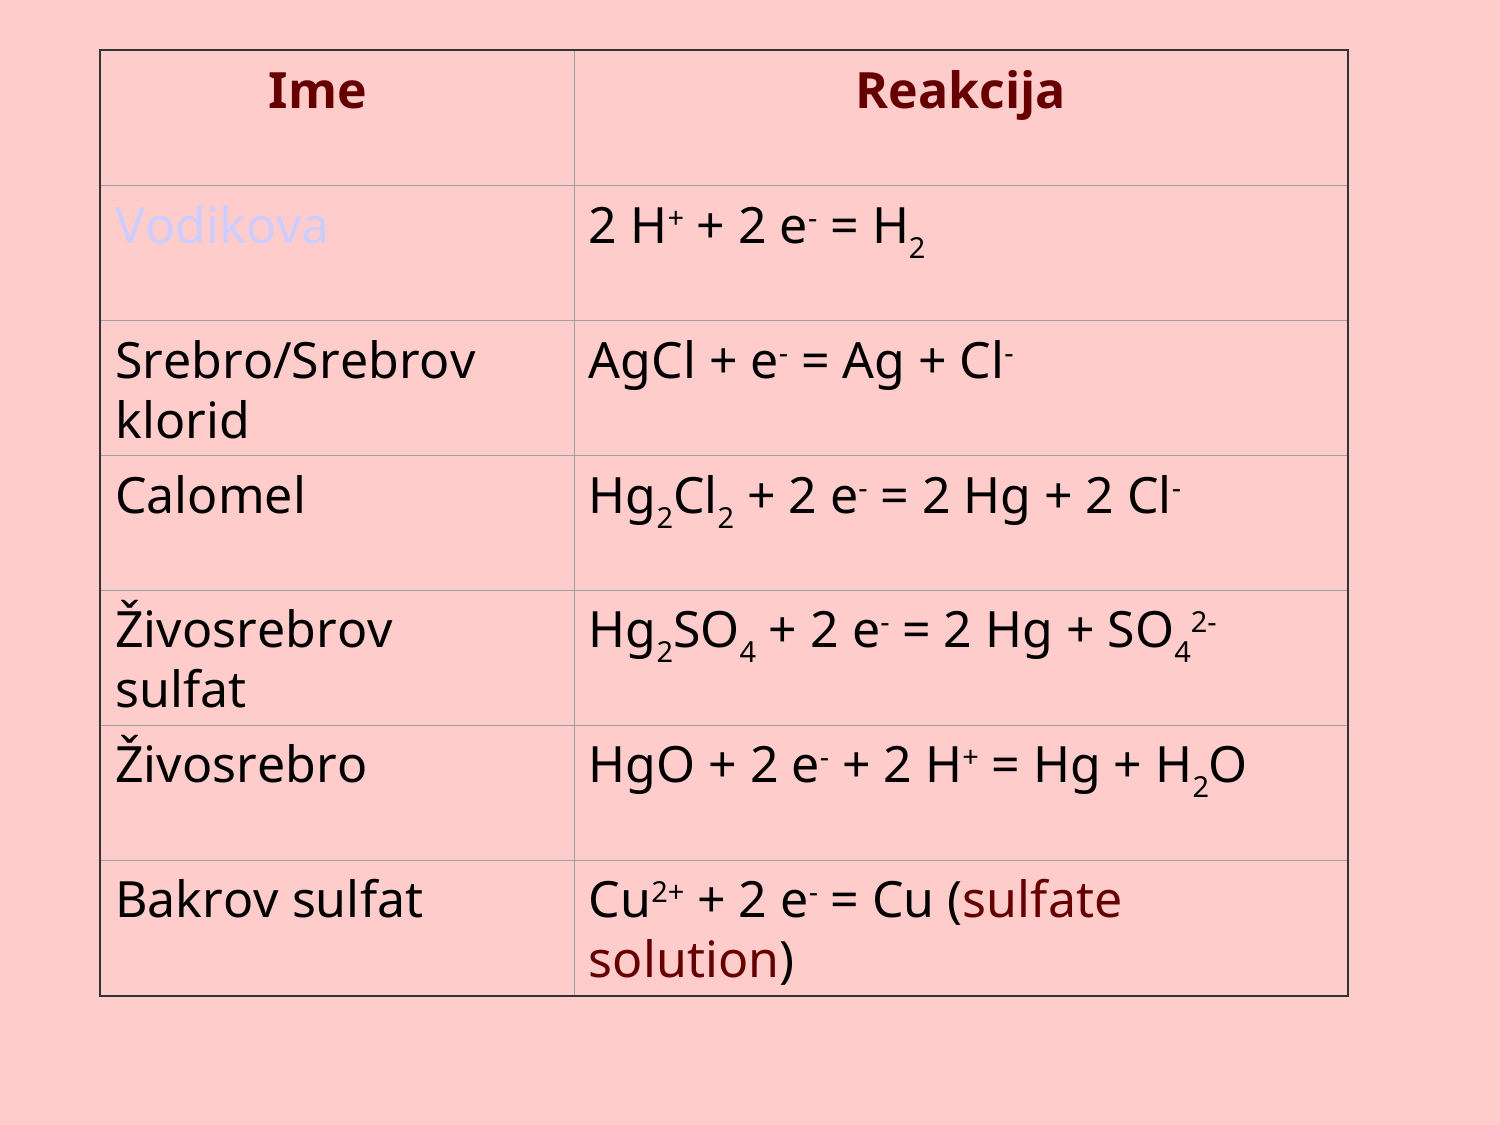

Ime
 Reakcija
Vodikova
2 H+ + 2 e- = H2
Srebro/Srebrov klorid
AgCl + e- = Ag + Cl-
Calomel
Hg2Cl2 + 2 e- = 2 Hg + 2 Cl-
Živosrebrov sulfat
Hg2SO4 + 2 e- = 2 Hg + SO42-
Živosrebro
HgO + 2 e- + 2 H+ = Hg + H2O
Bakrov sulfat
Cu2+ + 2 e- = Cu (sulfate solution)